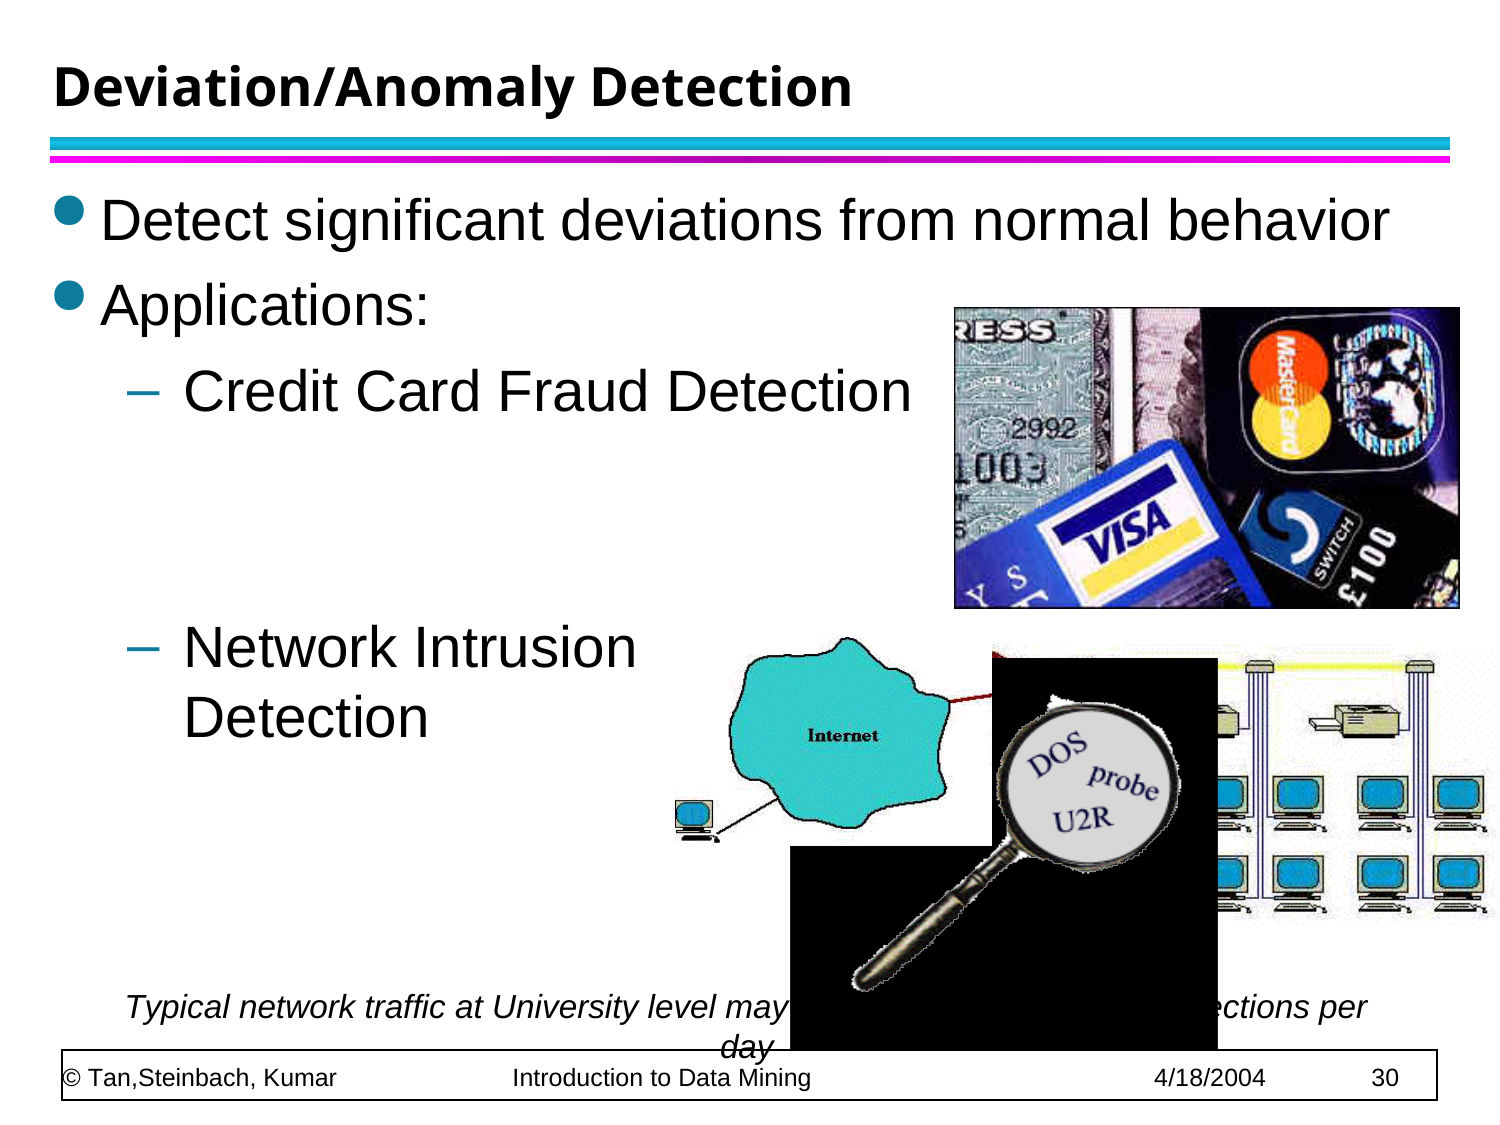

# Deviation/Anomaly Detection
Detect significant deviations from normal behavior
Applications:
Credit Card Fraud Detection
Network Intrusion
Detection
Typical network traffic at University level may reach over 100 million connections per day